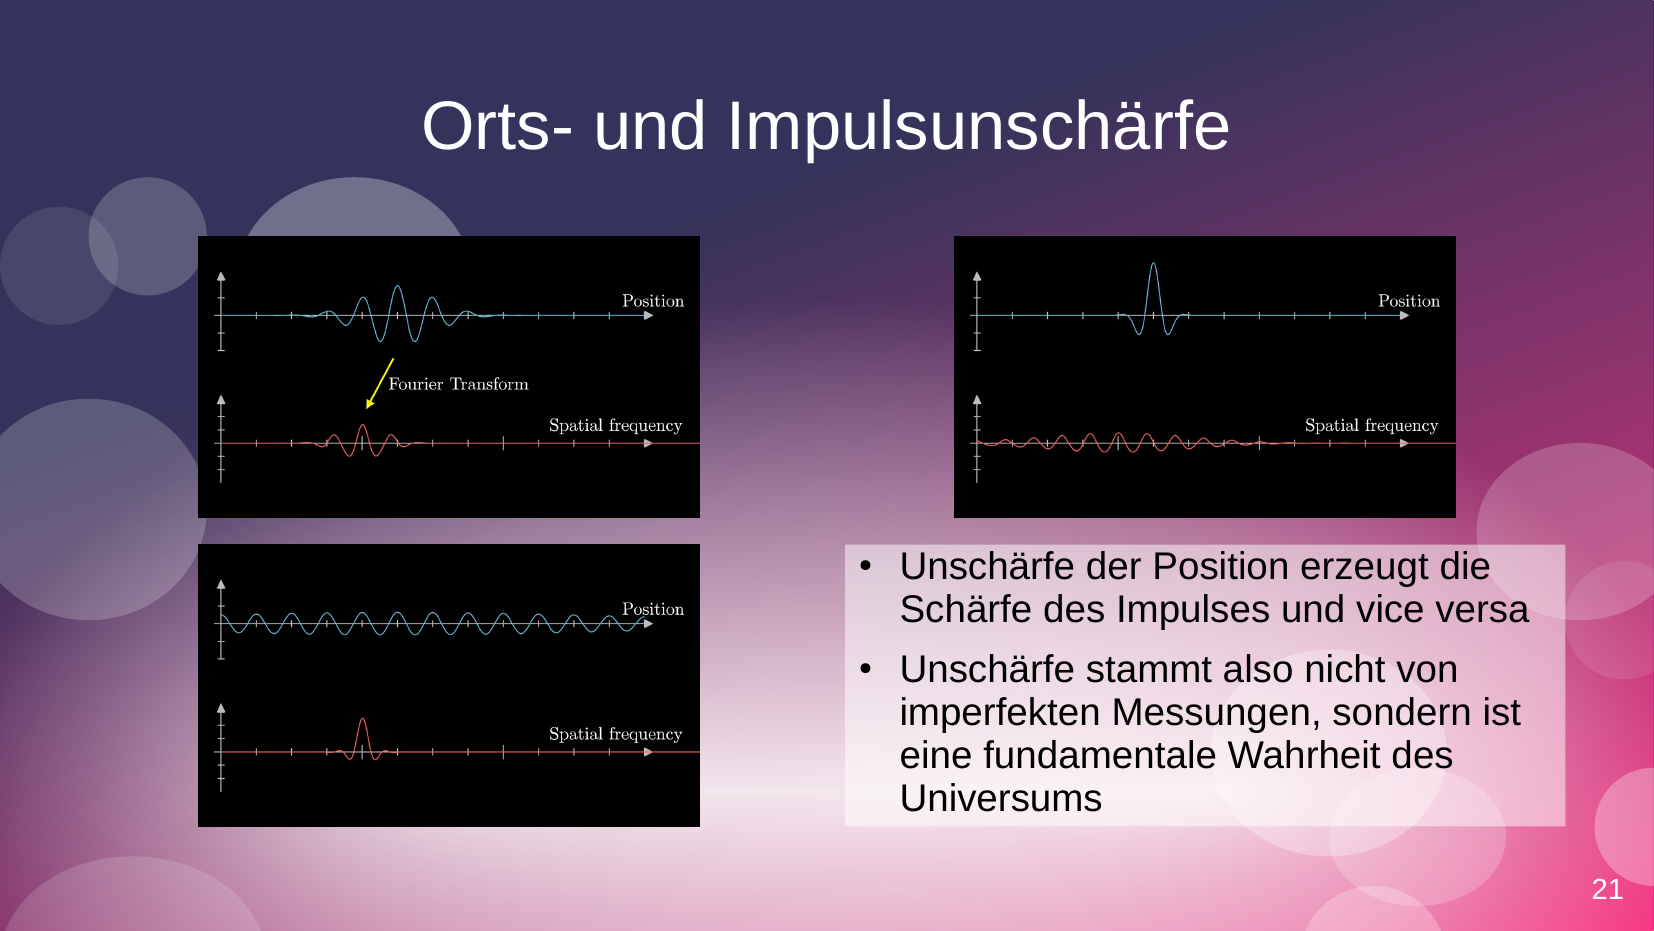

# Orts- und Impulsunschärfe
Unschärfe der Position erzeugt die Schärfe des Impulses und vice versa
Unschärfe stammt also nicht von imperfekten Messungen, sondern ist eine fundamentale Wahrheit des Universums